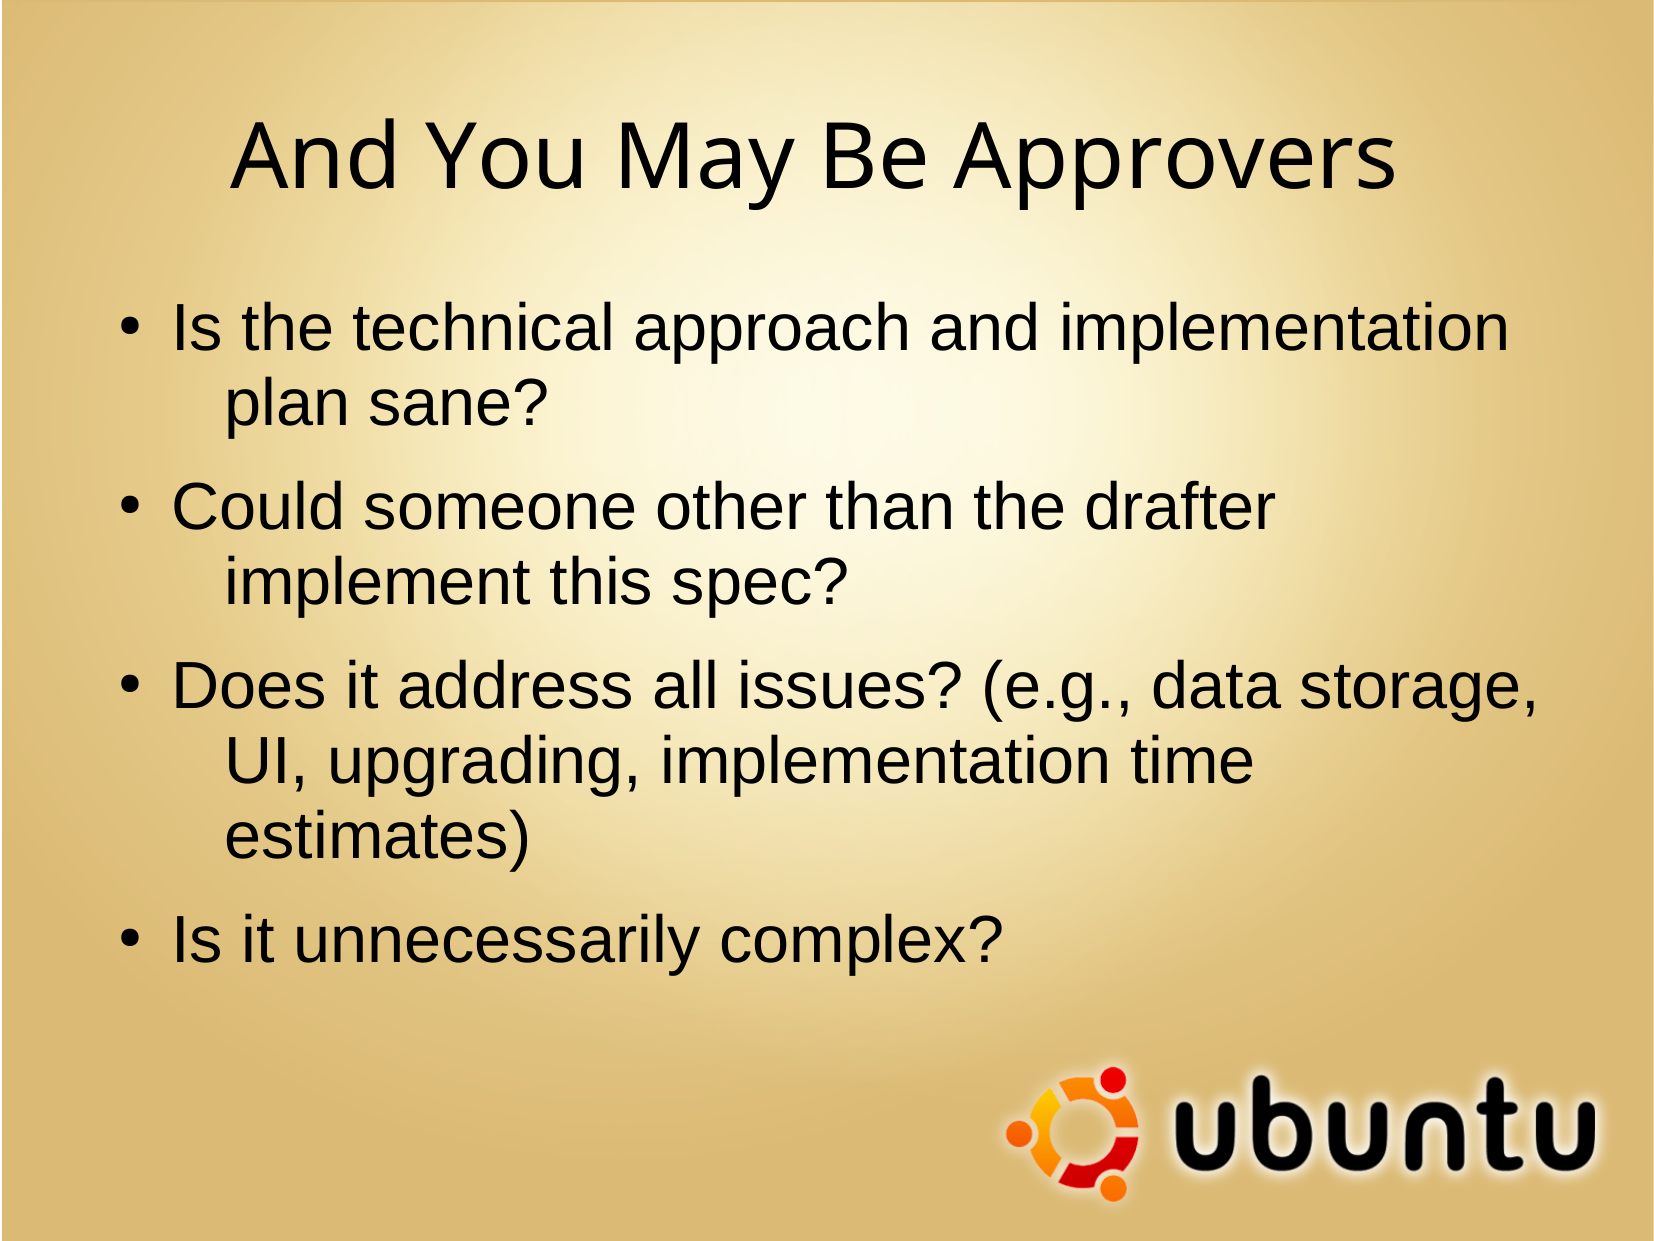

# And You May Be Approvers
Is the technical approach and implementation plan sane?
Could someone other than the drafter implement this spec?
Does it address all issues? (e.g., data storage, UI, upgrading, implementation time estimates)
Is it unnecessarily complex?